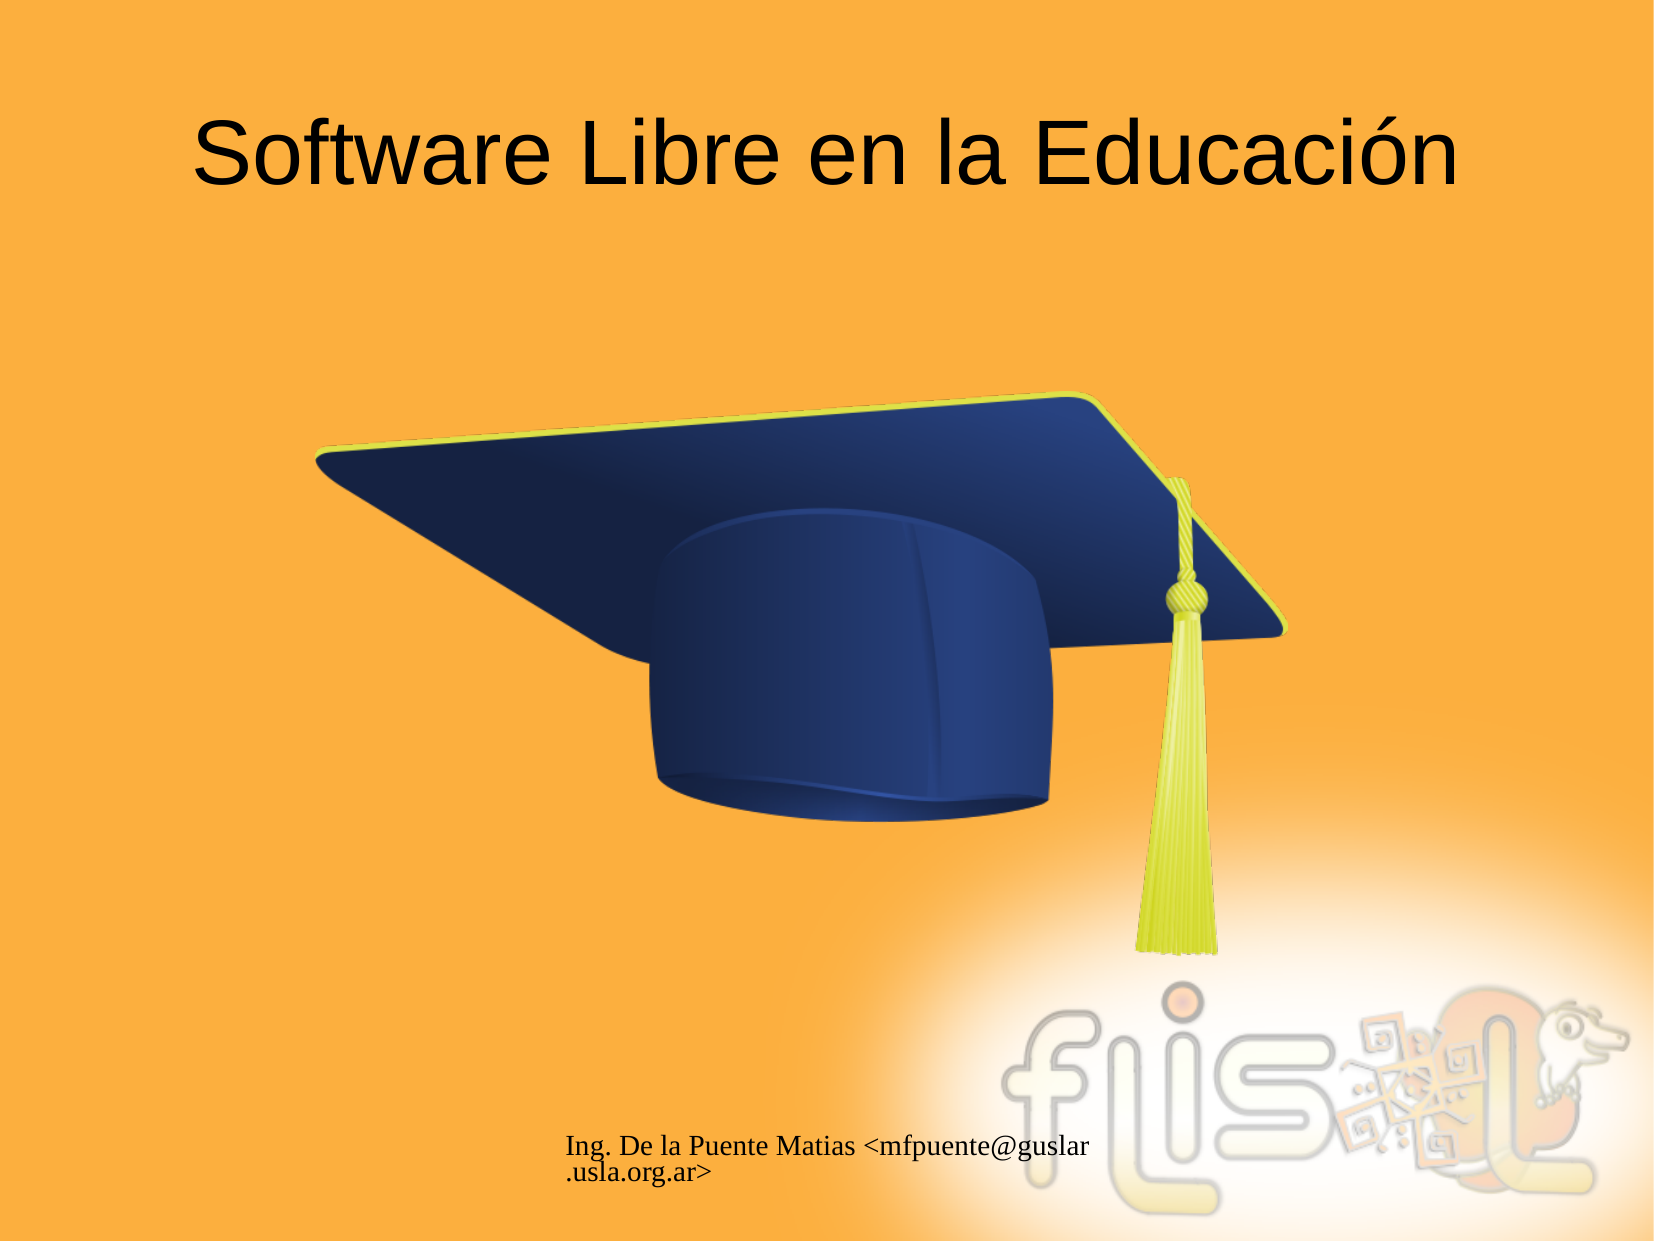

# Software Libre en la Educación
Ing. De la Puente Matias <mfpuente@guslar.usla.org.ar>